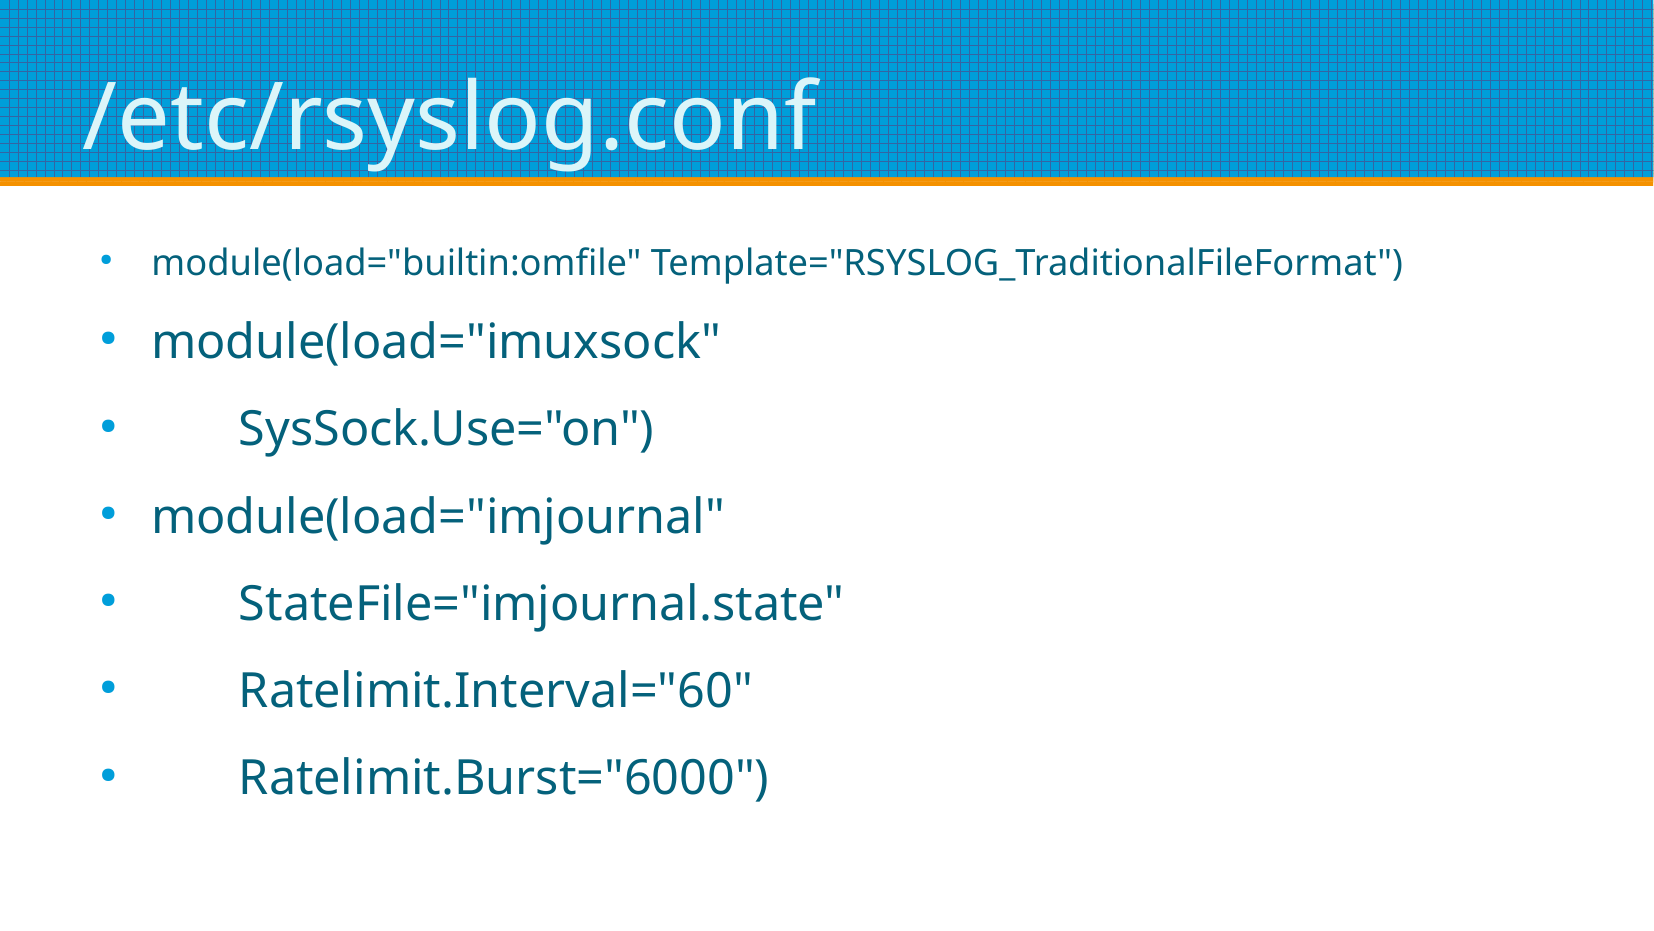

# /etc/rsyslog.conf
module(load="builtin:omfile" Template="RSYSLOG_TraditionalFileFormat")
module(load="imuxsock"
 SysSock.Use="on")
module(load="imjournal"
 StateFile="imjournal.state"
 Ratelimit.Interval="60"
 Ratelimit.Burst="6000")